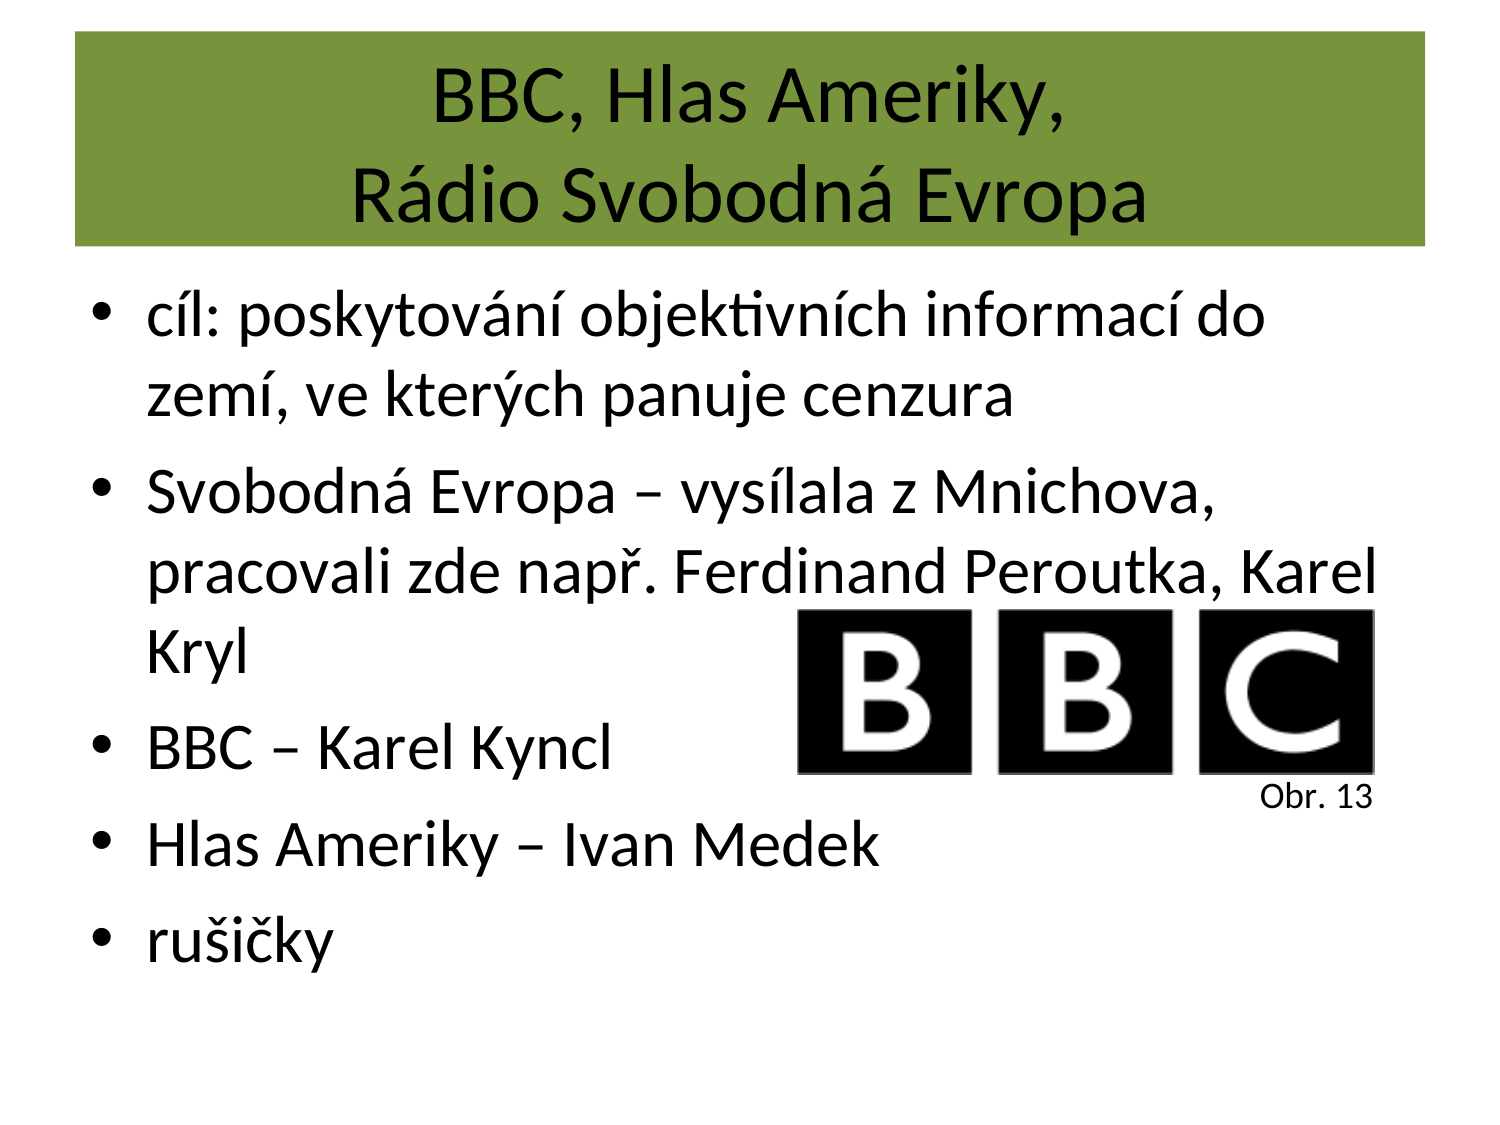

# BBC, Hlas Ameriky, Rádio Svobodná Evropa
cíl: poskytování objektivních informací do zemí, ve kterých panuje cenzura
Svobodná Evropa – vysílala z Mnichova, pracovali zde např. Ferdinand Peroutka, Karel Kryl
BBC – Karel Kyncl
Hlas Ameriky – Ivan Medek
rušičky
Obr. 13